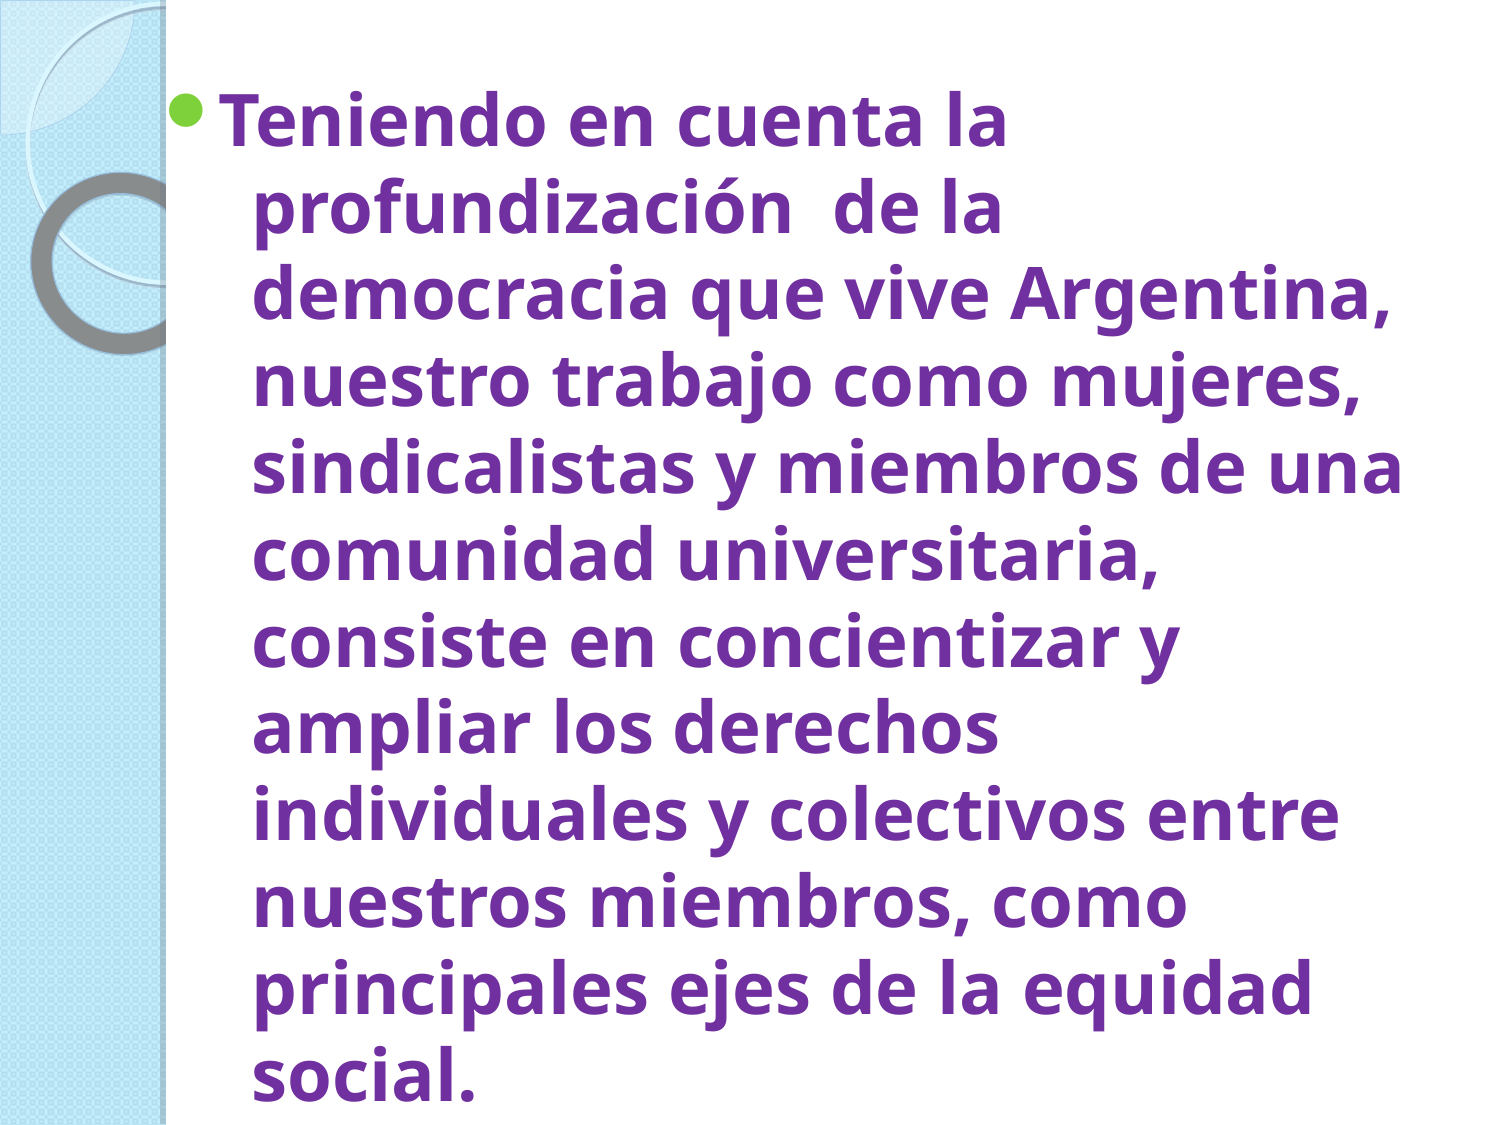

# Teniendo en cuenta la profundización de la democracia que vive Argentina, nuestro trabajo como mujeres, sindicalistas y miembros de una comunidad universitaria, consiste en concientizar y ampliar los derechos individuales y colectivos entre nuestros miembros, como principales ejes de la equidad social.